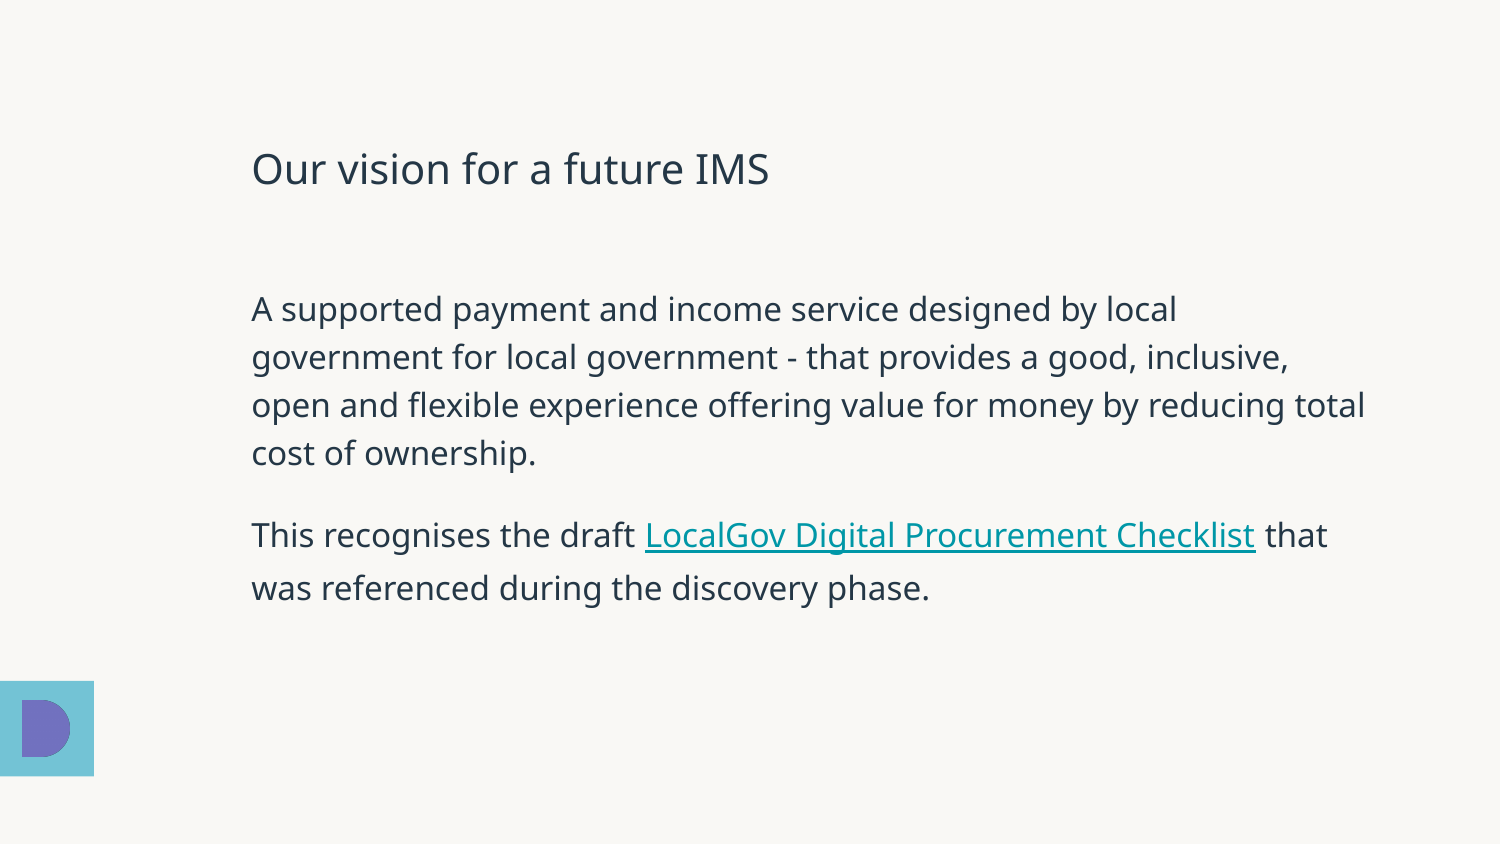

Our vision for a future IMS
# A supported payment and income service designed by local government for local government - that provides a good, inclusive, open and flexible experience offering value for money by reducing total cost of ownership.
This recognises the draft LocalGov Digital Procurement Checklist that was referenced during the discovery phase.